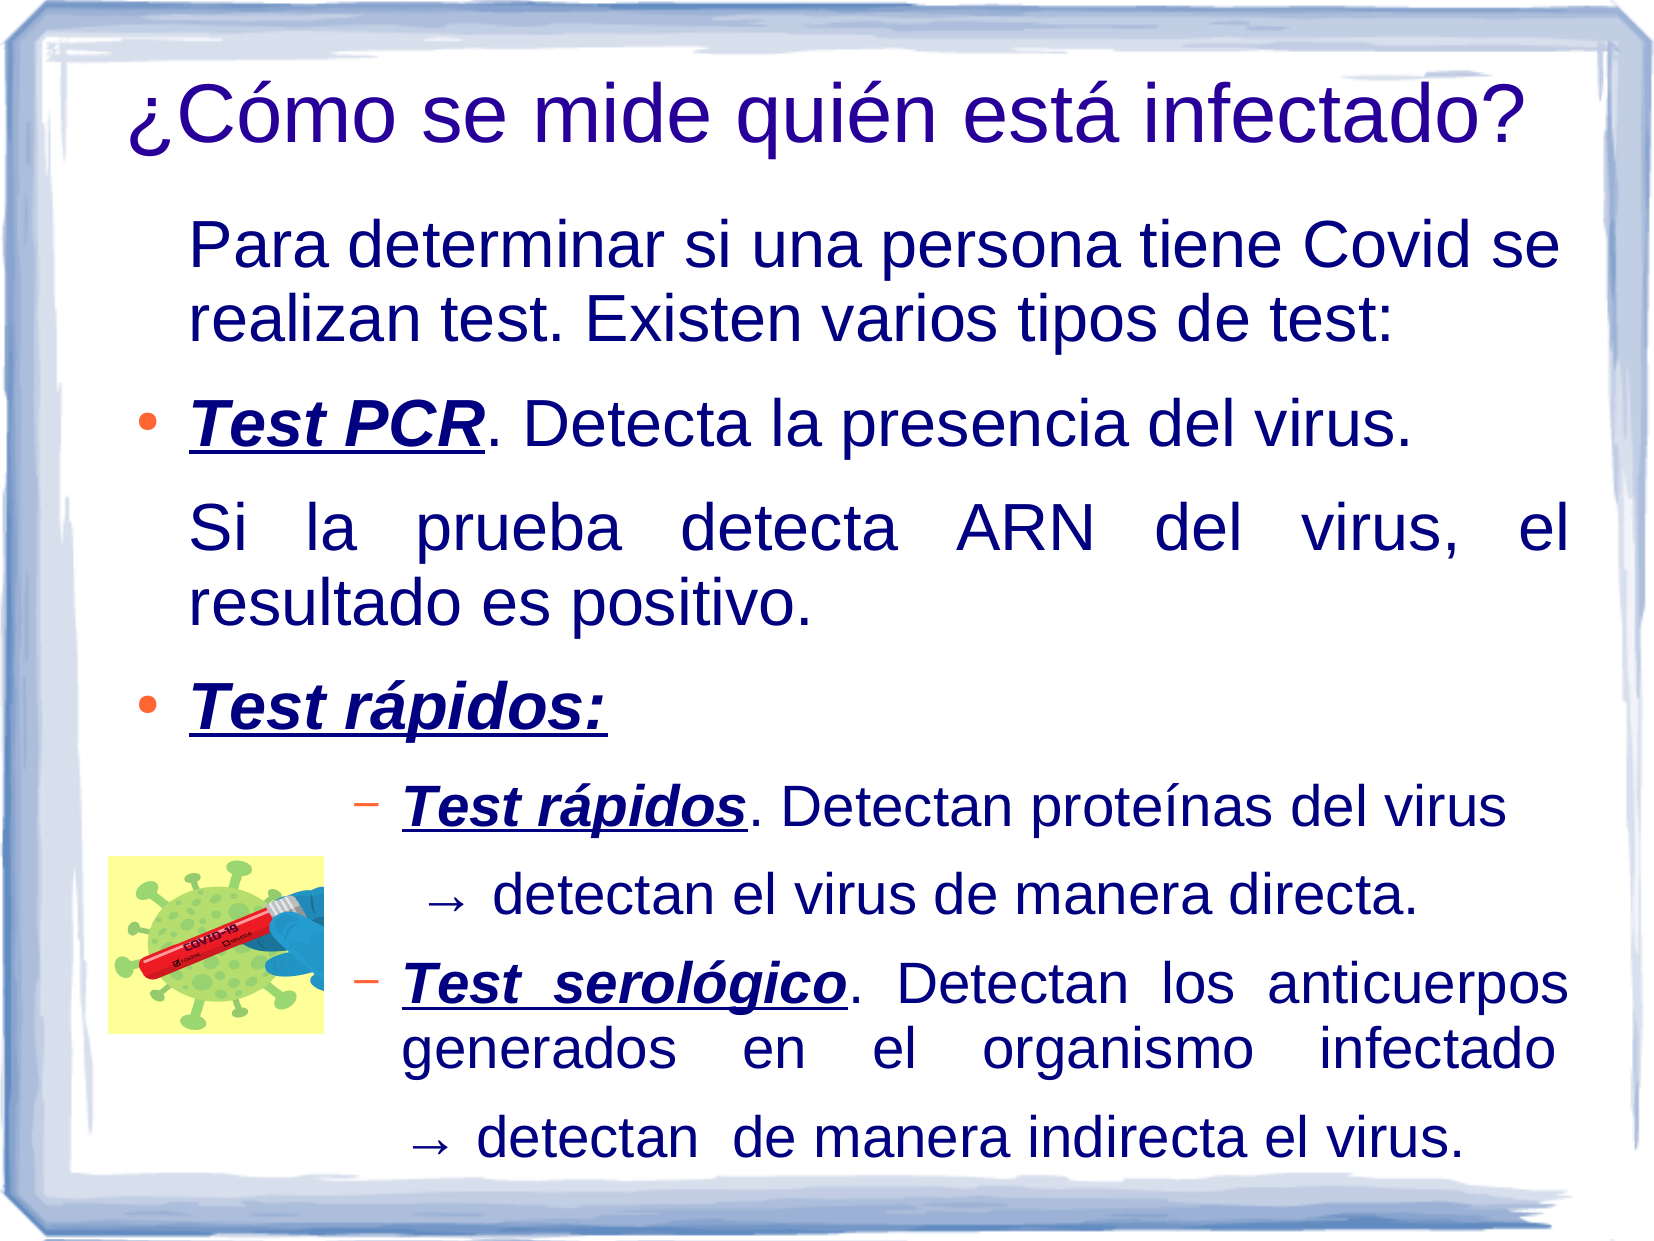

# ¿Cómo se mide quién está infectado?
Para determinar si una persona tiene Covid se realizan test. Existen varios tipos de test:
Test PCR. Detecta la presencia del virus.
Si la prueba detecta ARN del virus, el resultado es positivo.
Test rápidos:
Test rápidos. Detectan proteínas del virus
 → detectan el virus de manera directa.
Test serológico. Detectan los anticuerpos generados en el organismo infectado
→ detectan de manera indirecta el virus.